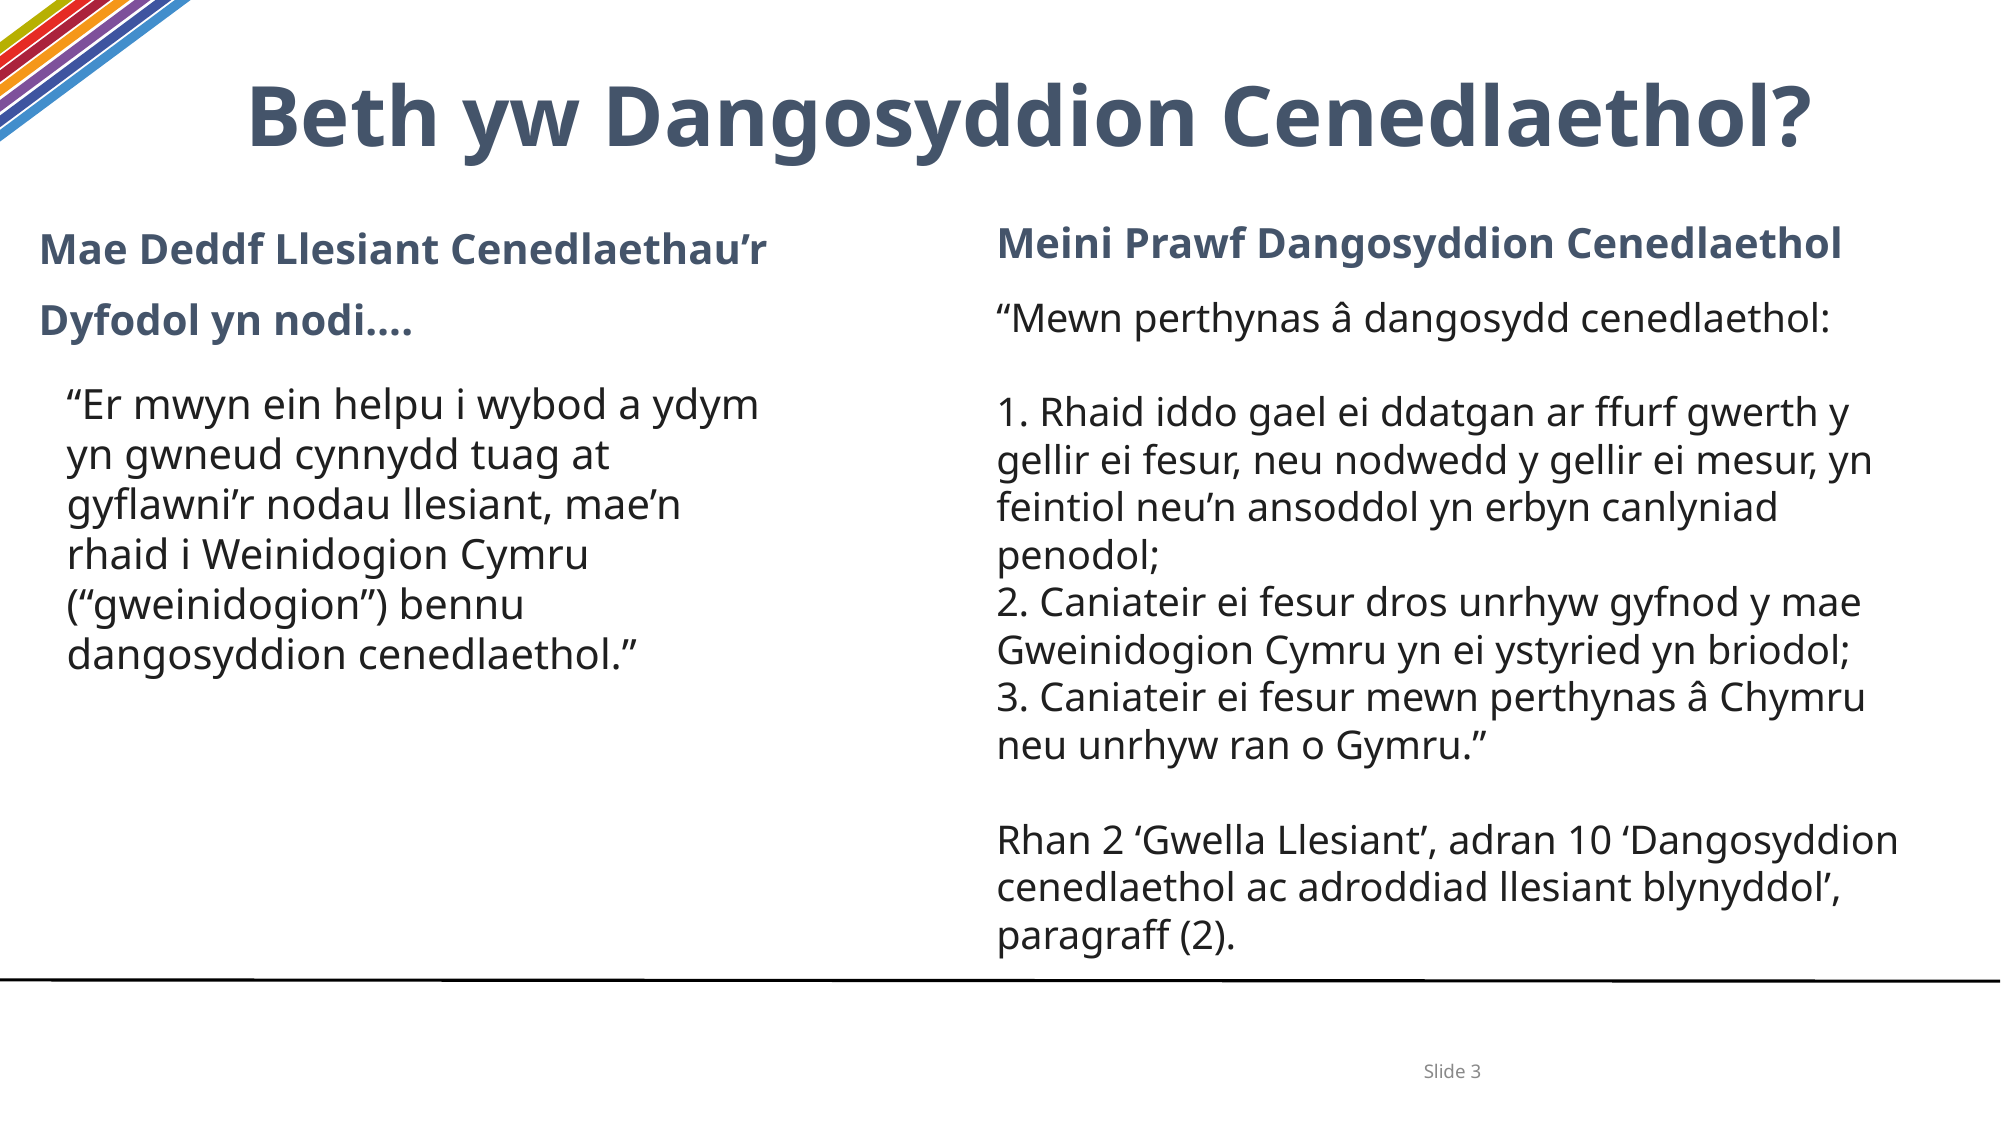

Beth yw Dangosyddion Cenedlaethol?
Meini Prawf Dangosyddion Cenedlaethol
Mae Deddf Llesiant Cenedlaethau’r
Dyfodol yn nodi….
“Mewn perthynas â dangosydd cenedlaethol:
1. Rhaid iddo gael ei ddatgan ar ffurf gwerth y gellir ei fesur, neu nodwedd y gellir ei mesur, yn feintiol neu’n ansoddol yn erbyn canlyniad penodol;
2. Caniateir ei fesur dros unrhyw gyfnod y mae Gweinidogion Cymru yn ei ystyried yn briodol;
3. Caniateir ei fesur mewn perthynas â Chymru neu unrhyw ran o Gymru.”
Rhan 2 ‘Gwella Llesiant’, adran 10 ‘Dangosyddion cenedlaethol ac adroddiad llesiant blynyddol’, paragraff (2).
“Er mwyn ein helpu i wybod a ydym yn gwneud cynnydd tuag at
gyflawni’r nodau llesiant, mae’n rhaid i Weinidogion Cymru (“gweinidogion”) bennu dangosyddion cenedlaethol.”